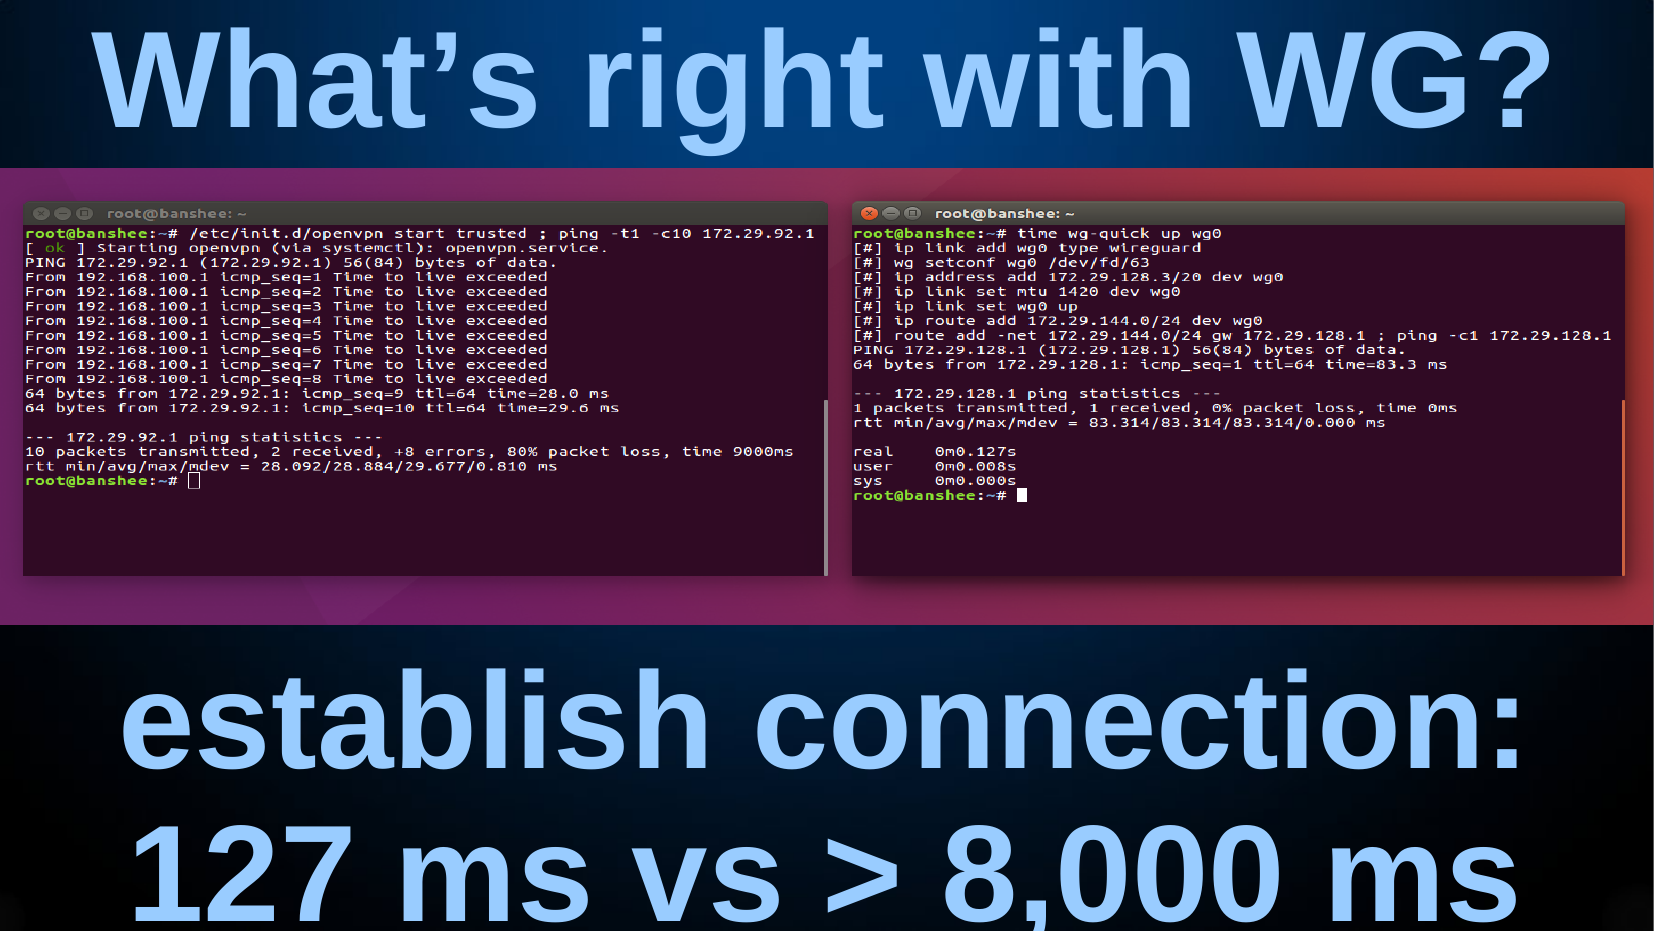

# What’s right with WG?
establish connection:
127 ms vs > 8,000 ms